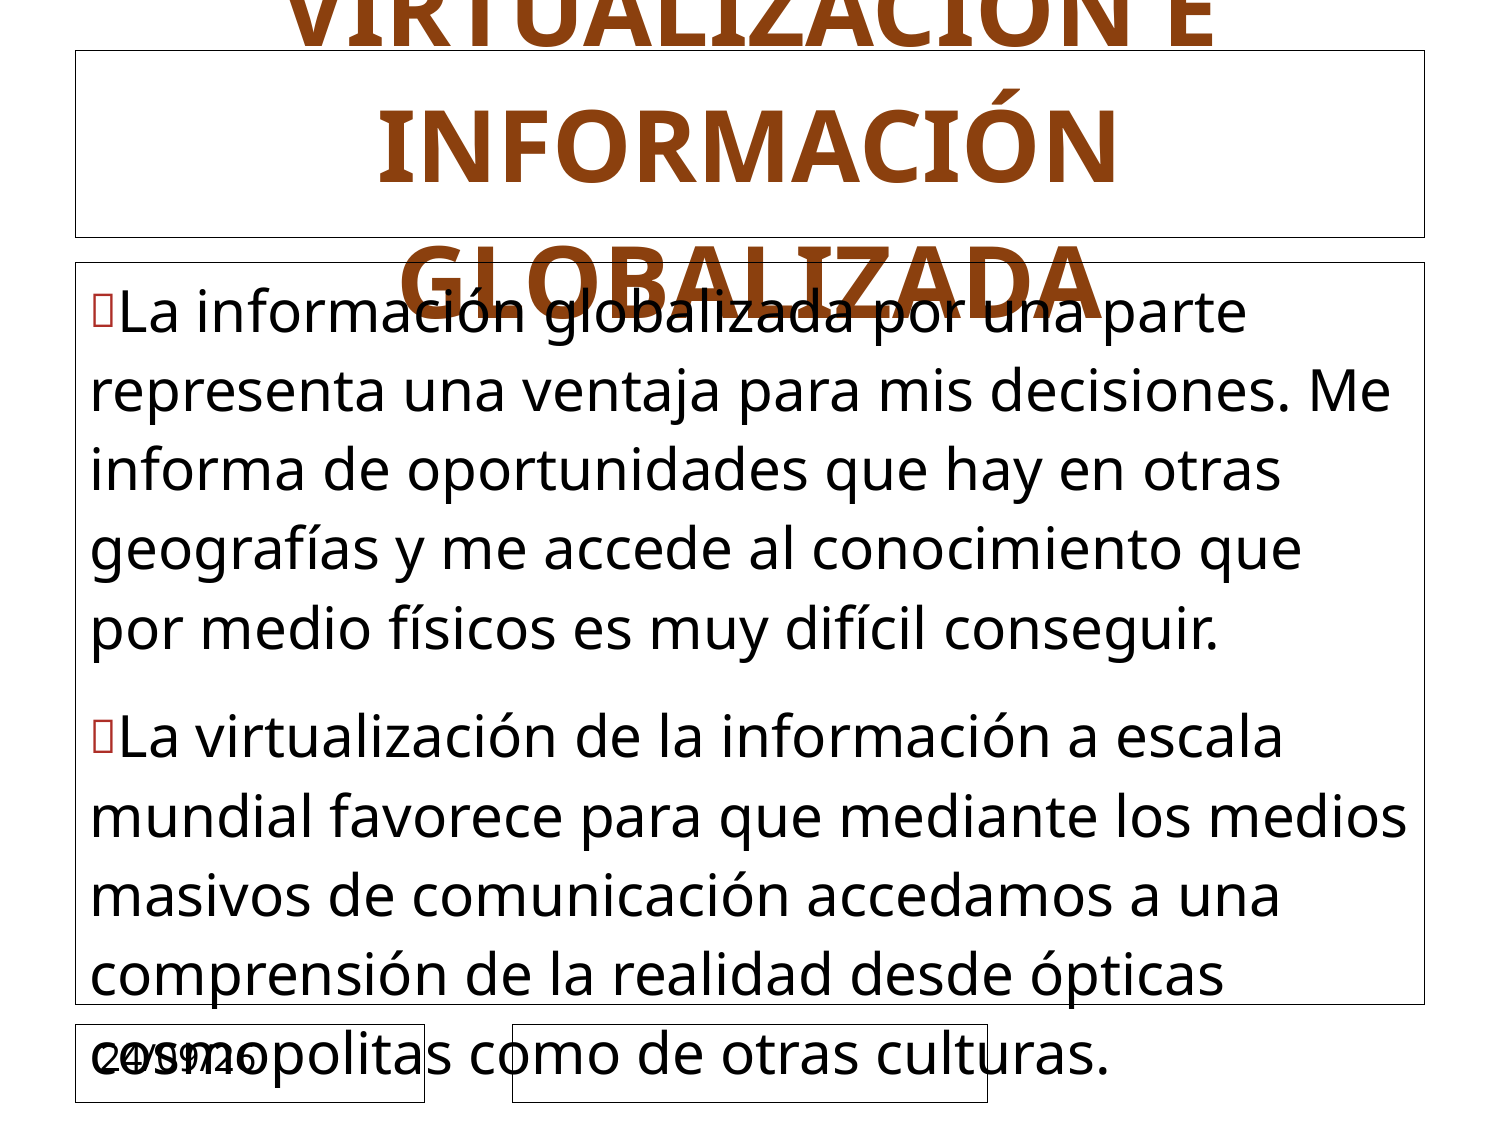

# VIRTUALIZACIÓN E INFORMACIÓN GLOBALIZADA
La información globalizada por una parte representa una ventaja para mis decisiones. Me informa de oportunidades que hay en otras geografías y me accede al conocimiento que por medio físicos es muy difícil conseguir.
La virtualización de la información a escala mundial favorece para que mediante los medios masivos de comunicación accedamos a una comprensión de la realidad desde ópticas cosmopolitas como de otras culturas.